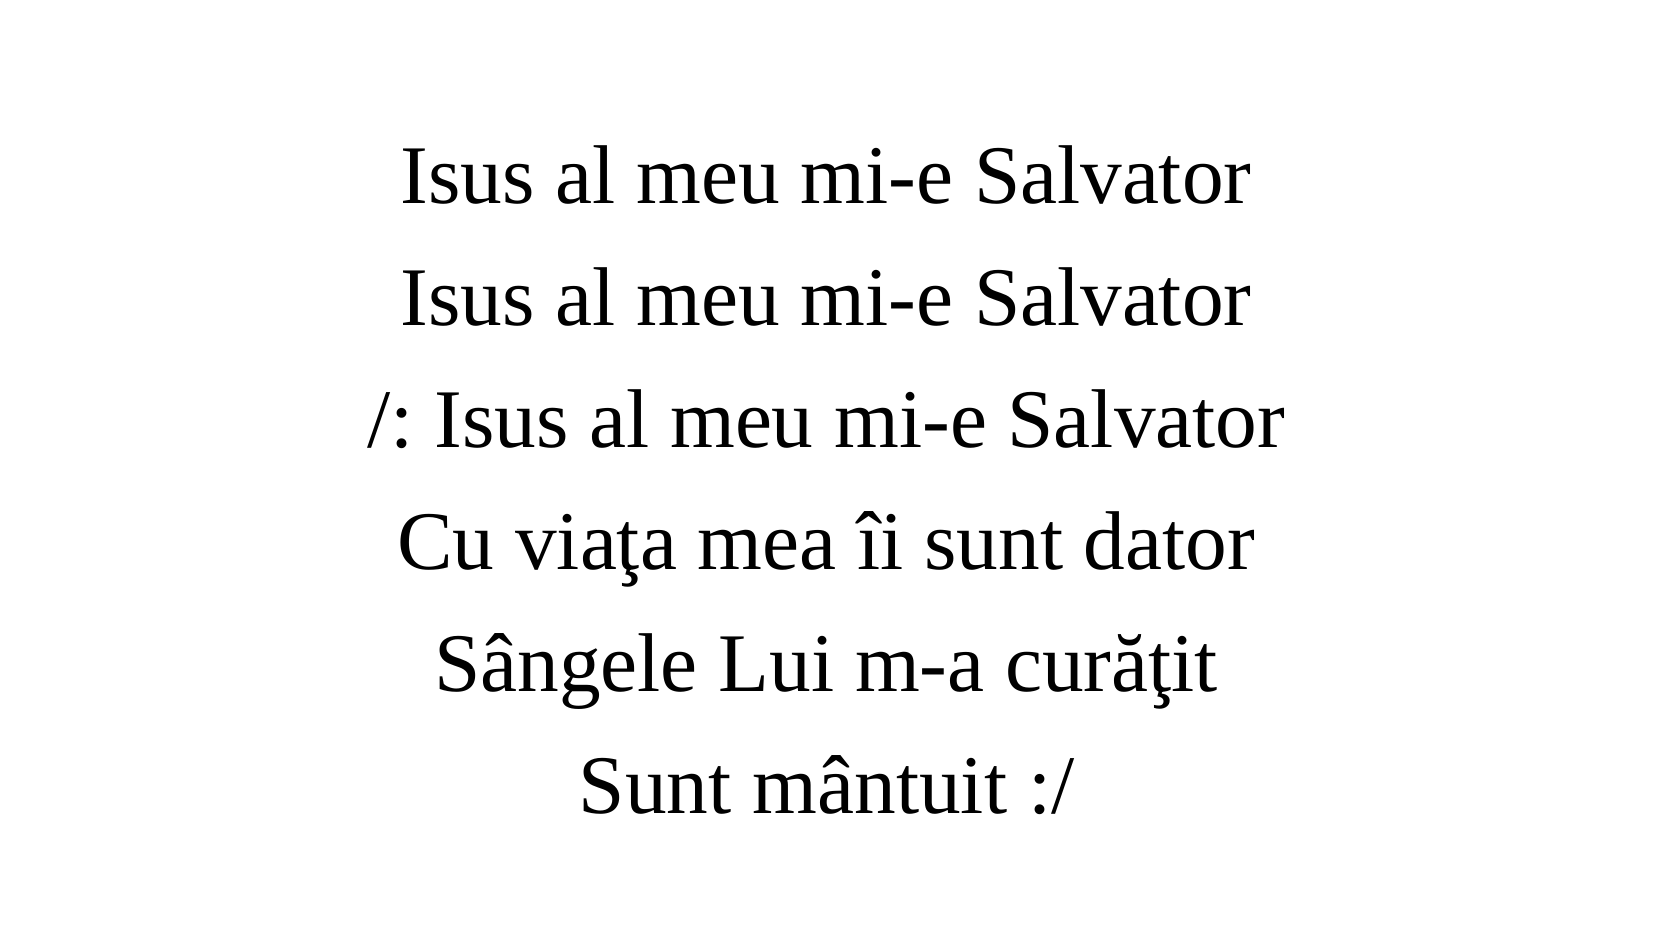

# Isus al meu mi-e Salvator
Isus al meu mi-e Salvator
/: Isus al meu mi-e Salvator
Cu viaţa mea îi sunt dator
Sângele Lui m-a curăţit
Sunt mântuit :/